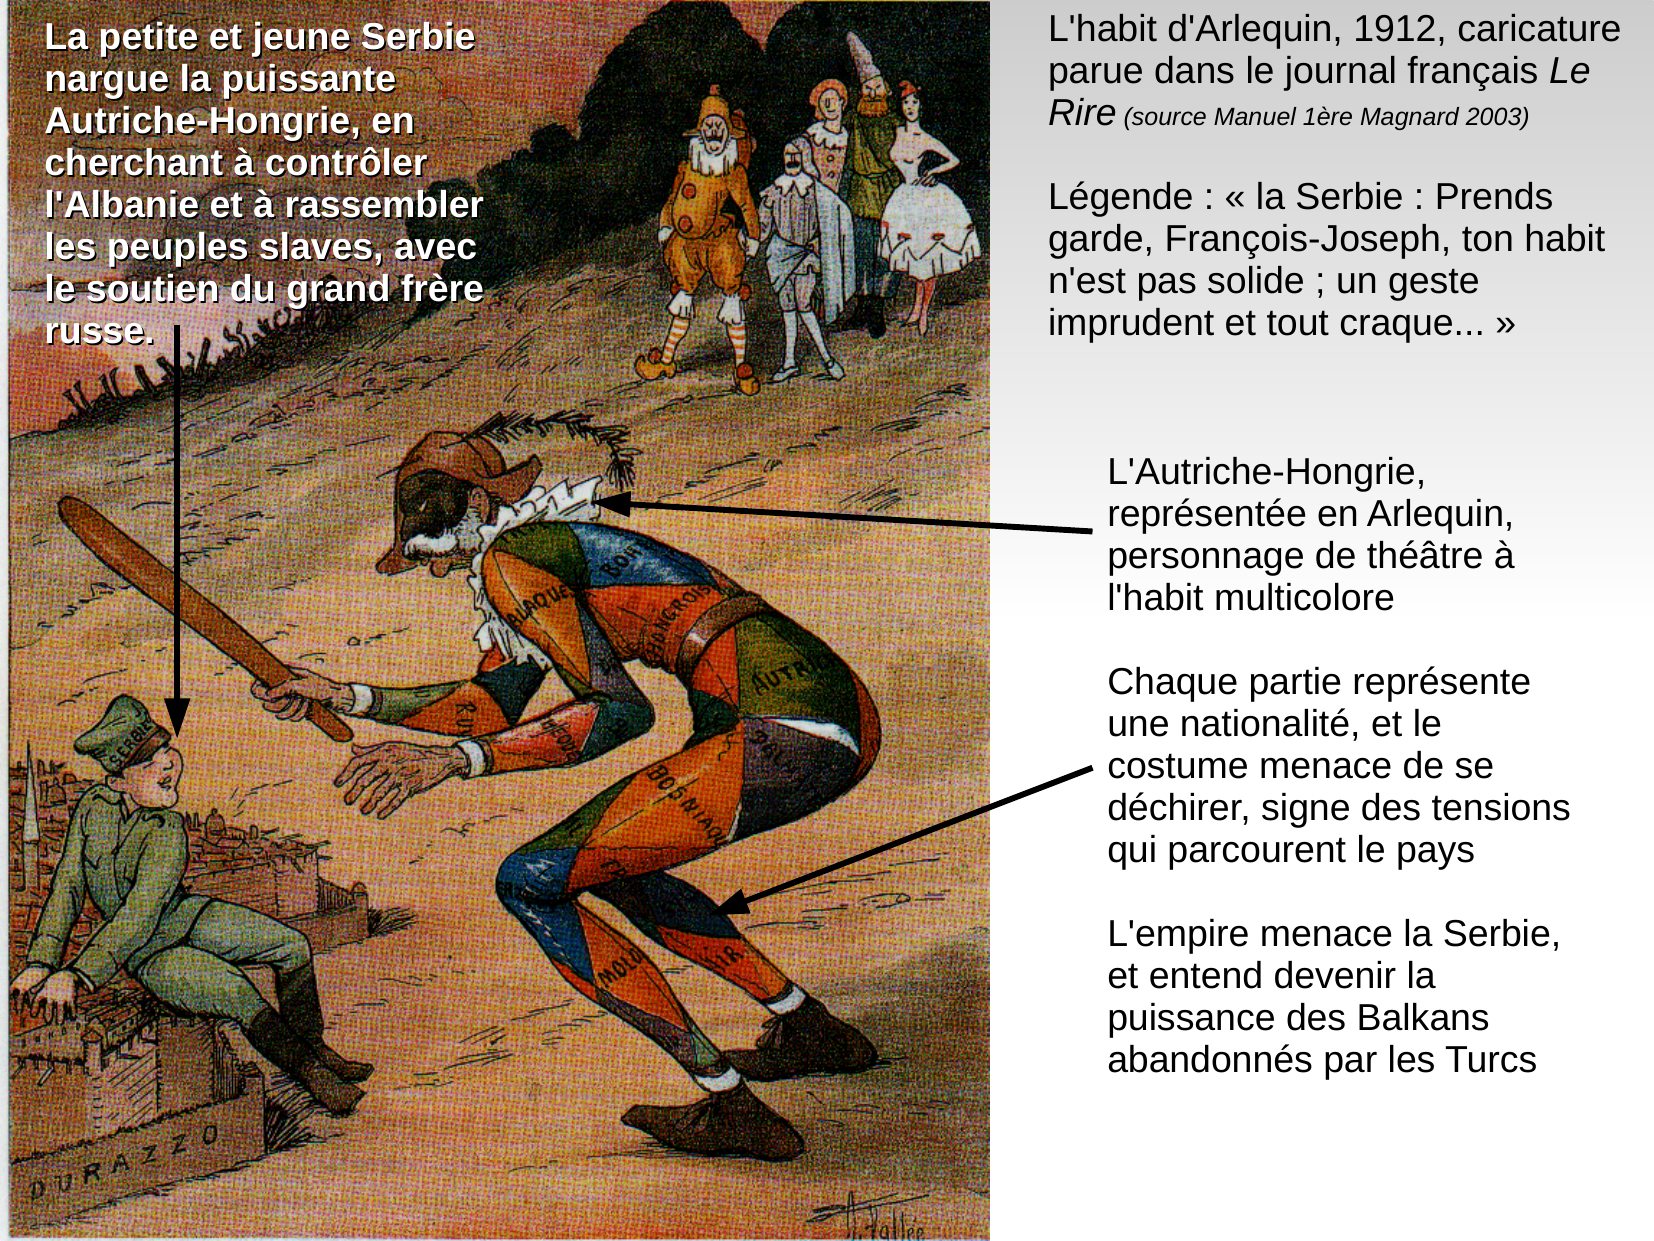

L'habit d'Arlequin, 1912, caricature parue dans le journal français Le Rire (source Manuel 1ère Magnard 2003)
Légende : « la Serbie : Prends garde, François-Joseph, ton habit n'est pas solide ; un geste imprudent et tout craque... »
La petite et jeune Serbie nargue la puissante Autriche-Hongrie, en cherchant à contrôler l'Albanie et à rassembler les peuples slaves, avec le soutien du grand frère russe.
L'Autriche-Hongrie, représentée en Arlequin, personnage de théâtre à l'habit multicolore
Chaque partie représente une nationalité, et le costume menace de se déchirer, signe des tensions qui parcourent le pays
L'empire menace la Serbie, et entend devenir la puissance des Balkans abandonnés par les Turcs